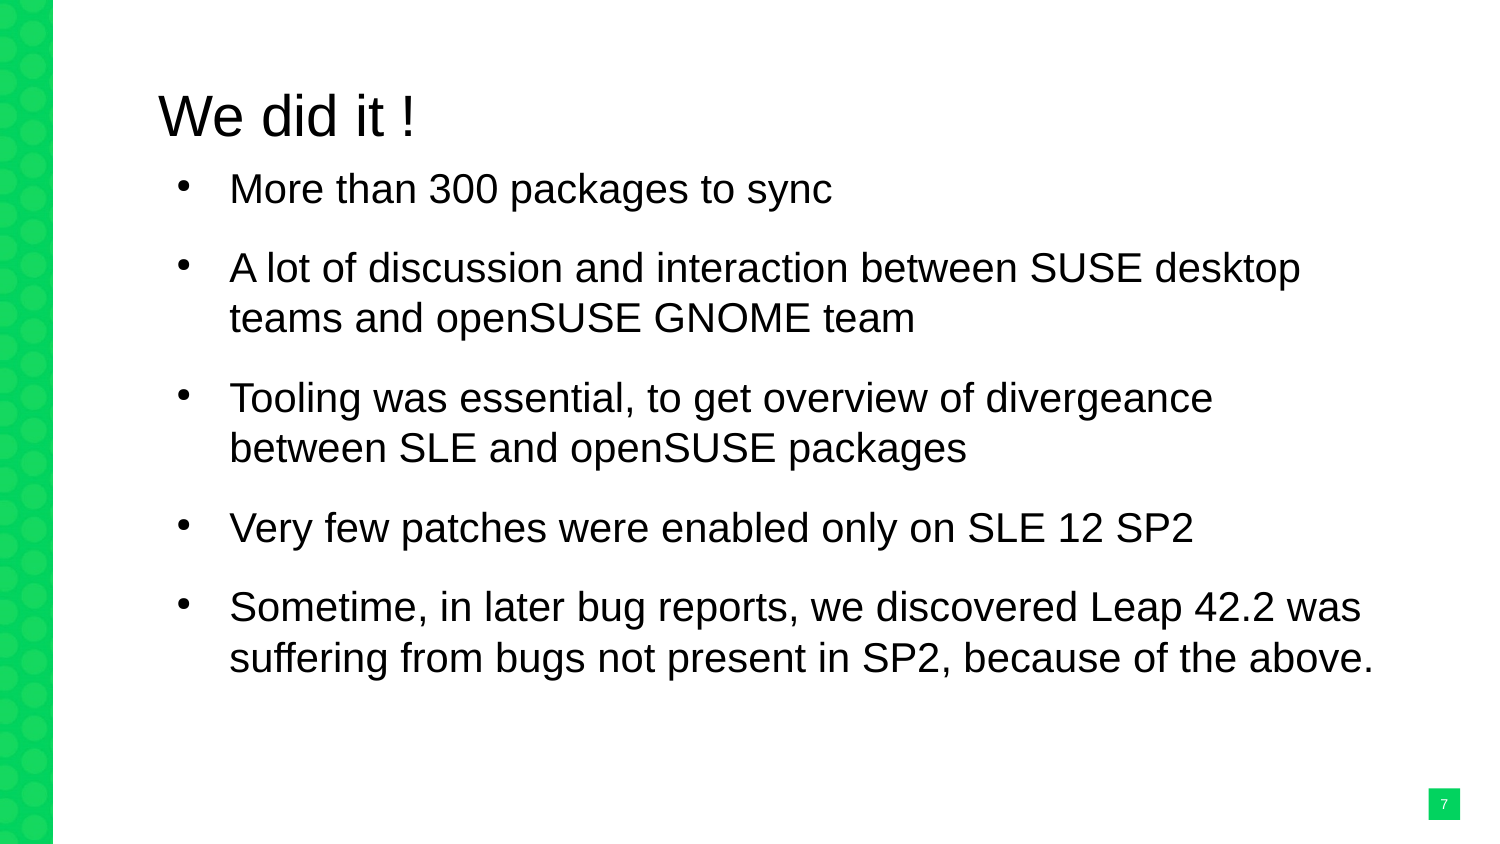

# We did it !
More than 300 packages to sync
A lot of discussion and interaction between SUSE desktop teams and openSUSE GNOME team
Tooling was essential, to get overview of divergeance between SLE and openSUSE packages
Very few patches were enabled only on SLE 12 SP2
Sometime, in later bug reports, we discovered Leap 42.2 was suffering from bugs not present in SP2, because of the above.